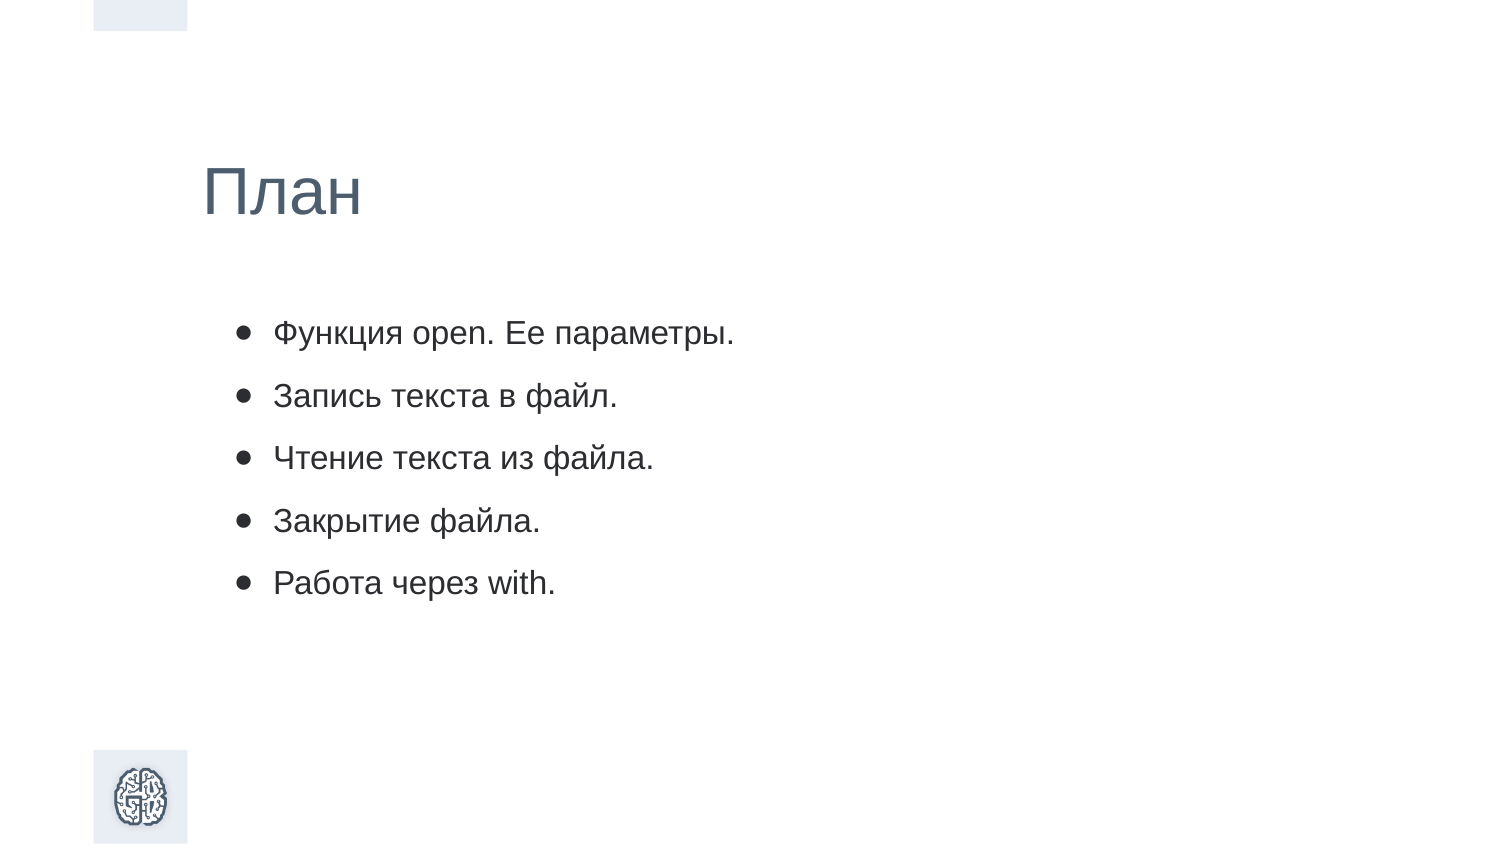

План
Функция open. Ее параметры.
Запись текста в файл.
Чтение текста из файла.
Закрытие файла.
Работа через with.